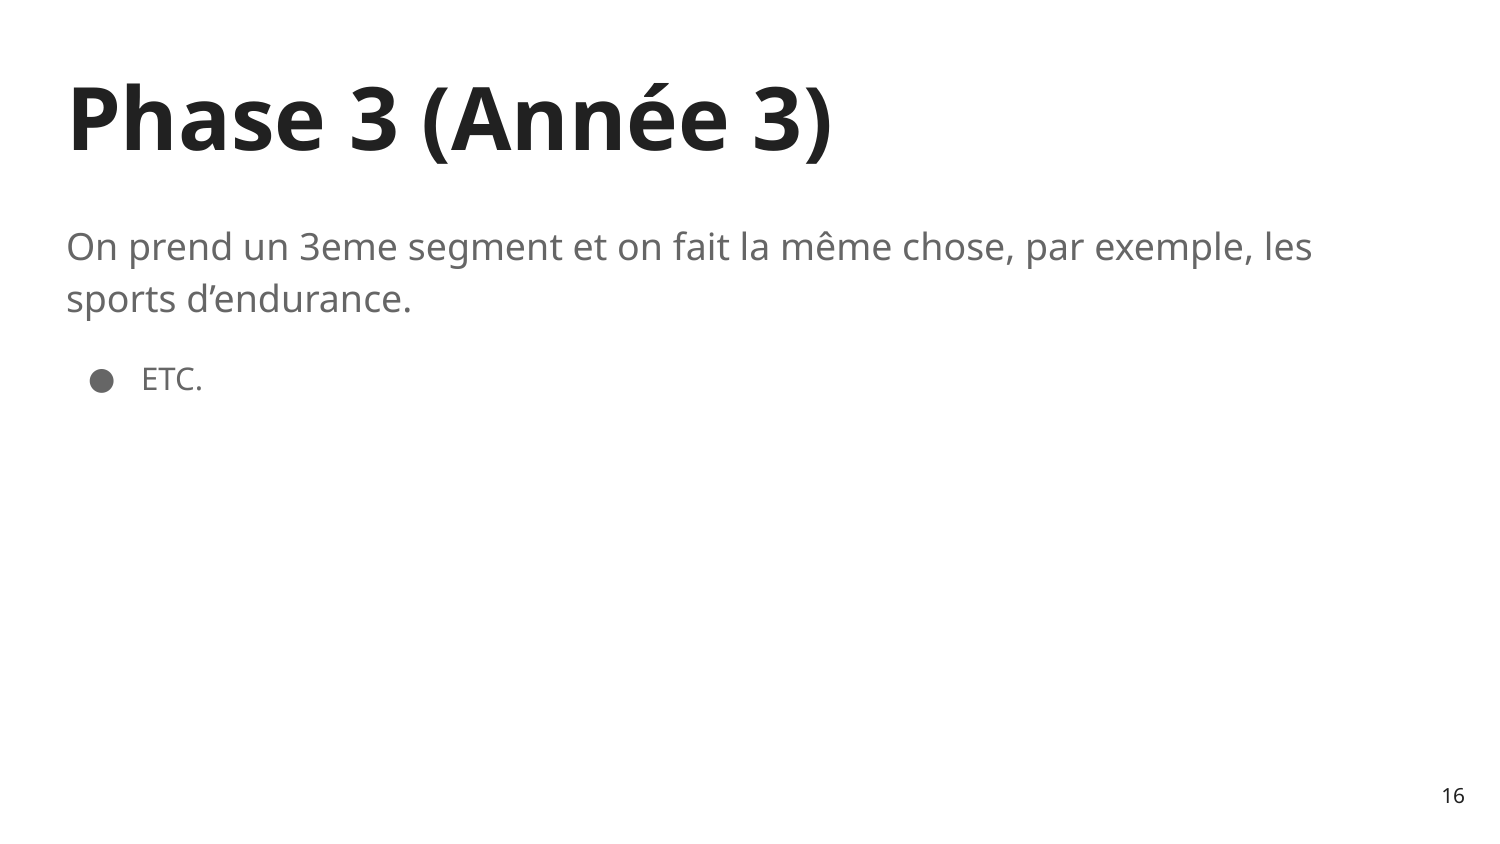

# Phase 3 (Année 3)
On prend un 3eme segment et on fait la même chose, par exemple, les sports d’endurance.
ETC.